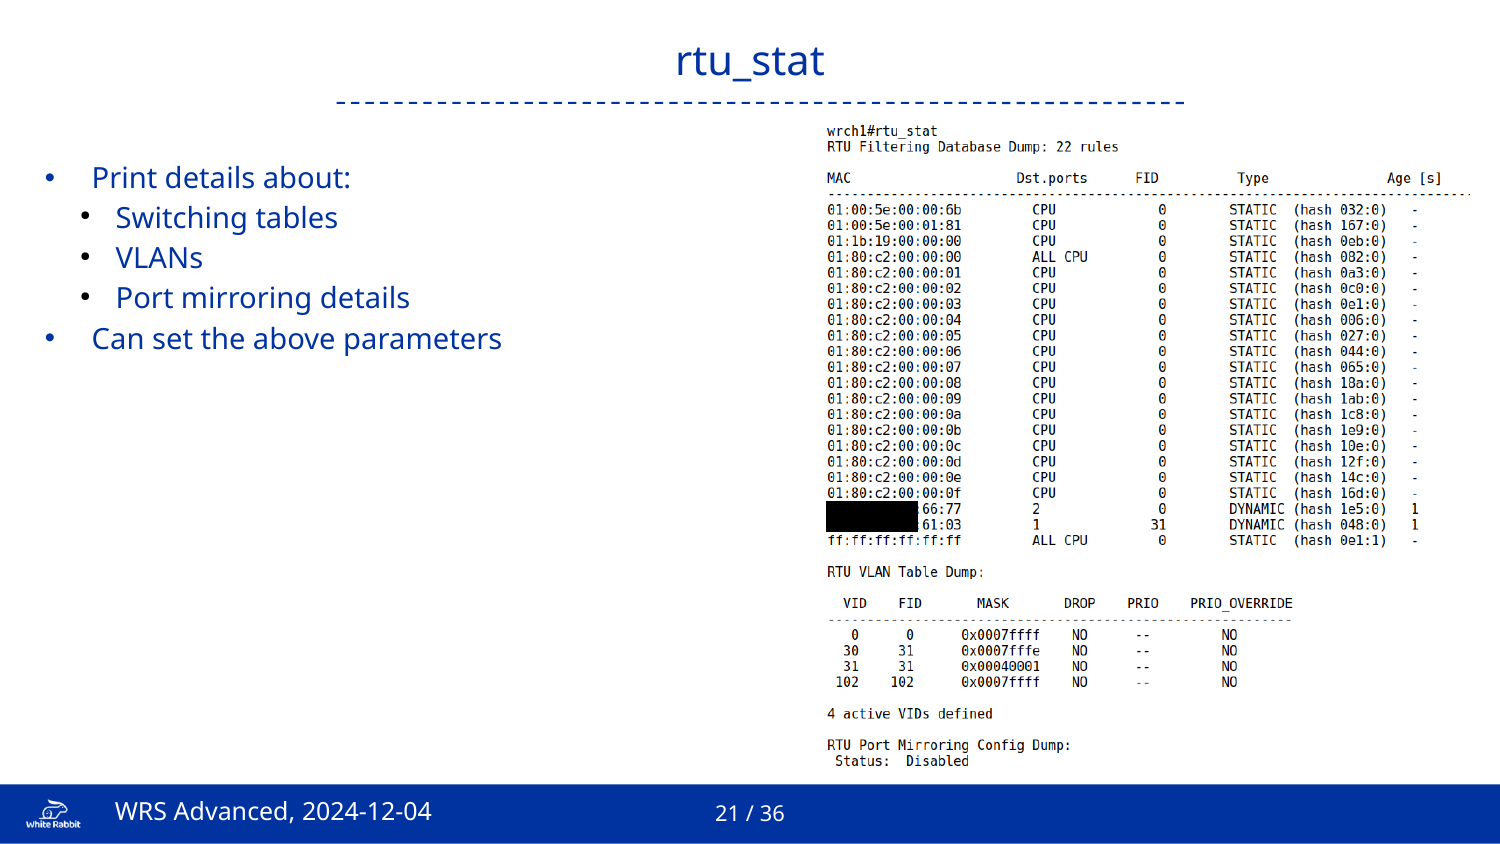

# rtu_stat
Print details about:
Switching tables
VLANs
Port mirroring details
Can set the above parameters
WRS Advanced, 2024-12-04